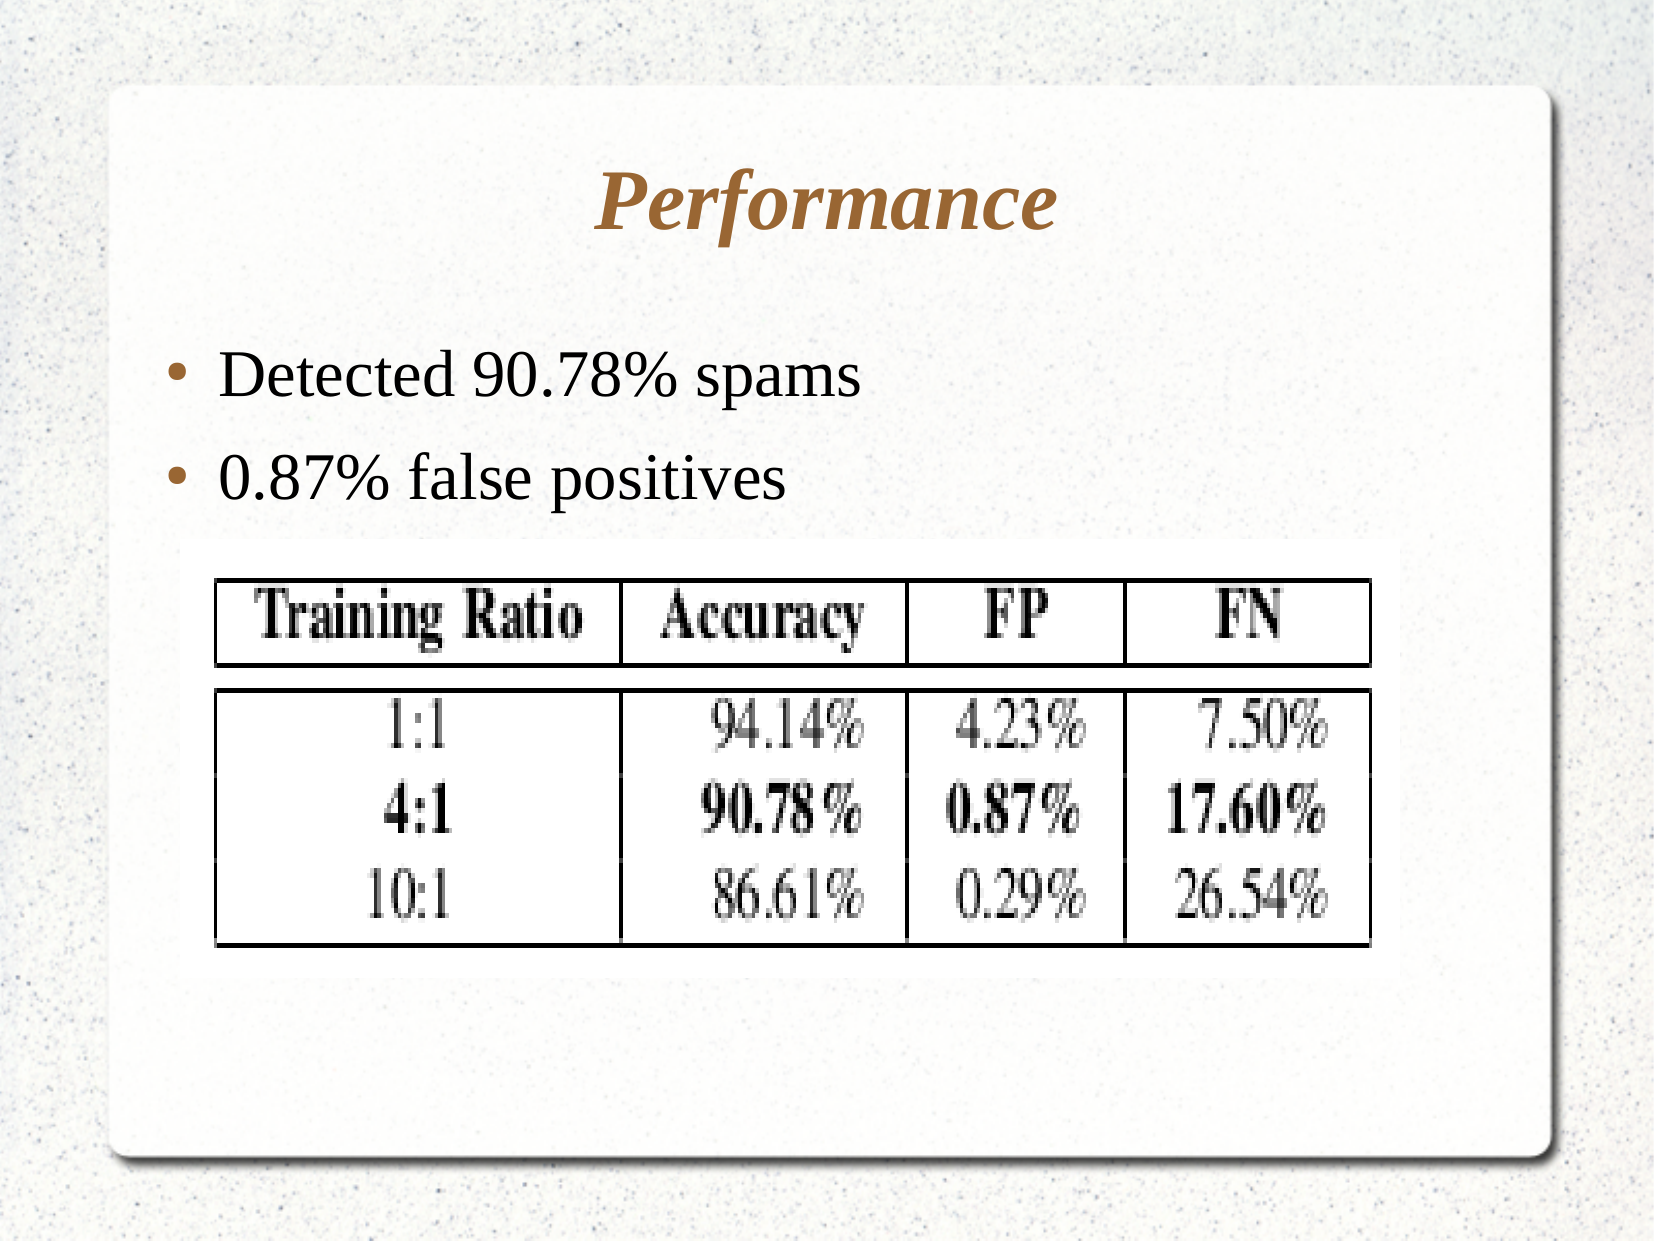

# Performance
Detected 90.78% spams
0.87% false positives